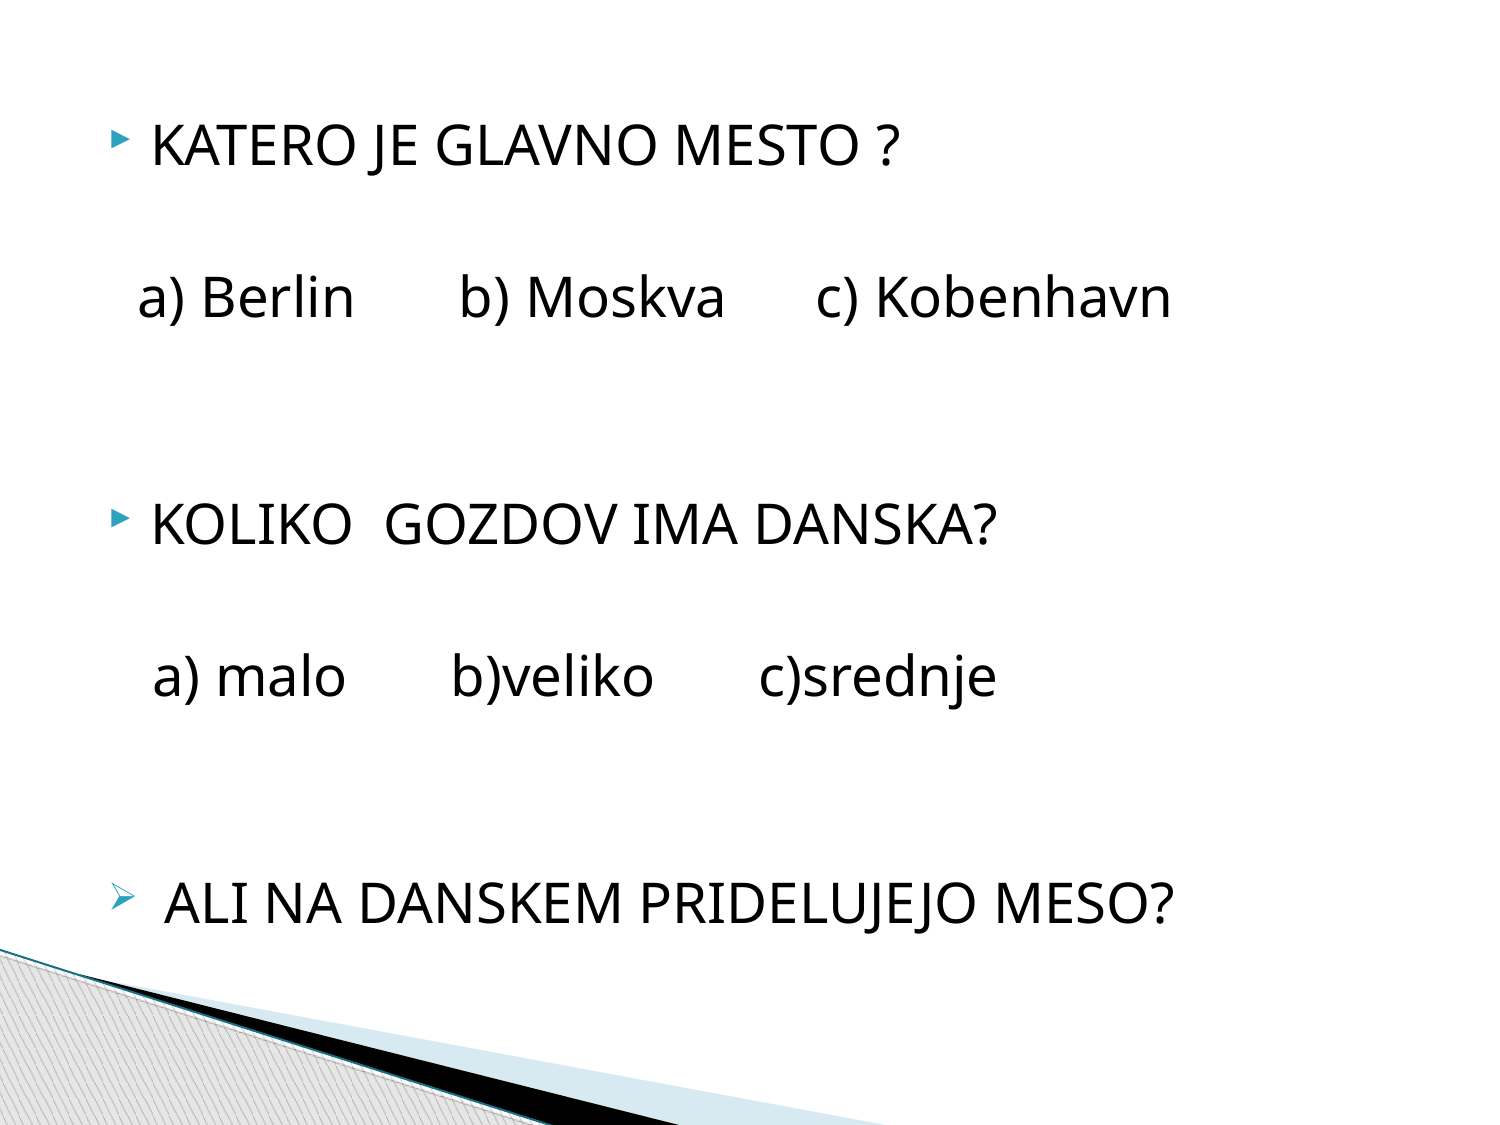

# KATERO JE GLAVNO MESTO ?
 a) Berlin b) Moskva c) Kobenhavn
KOLIKO GOZDOV IMA DANSKA?
 a) malo b)veliko c)srednje
 ALI NA DANSKEM PRIDELUJEJO MESO?